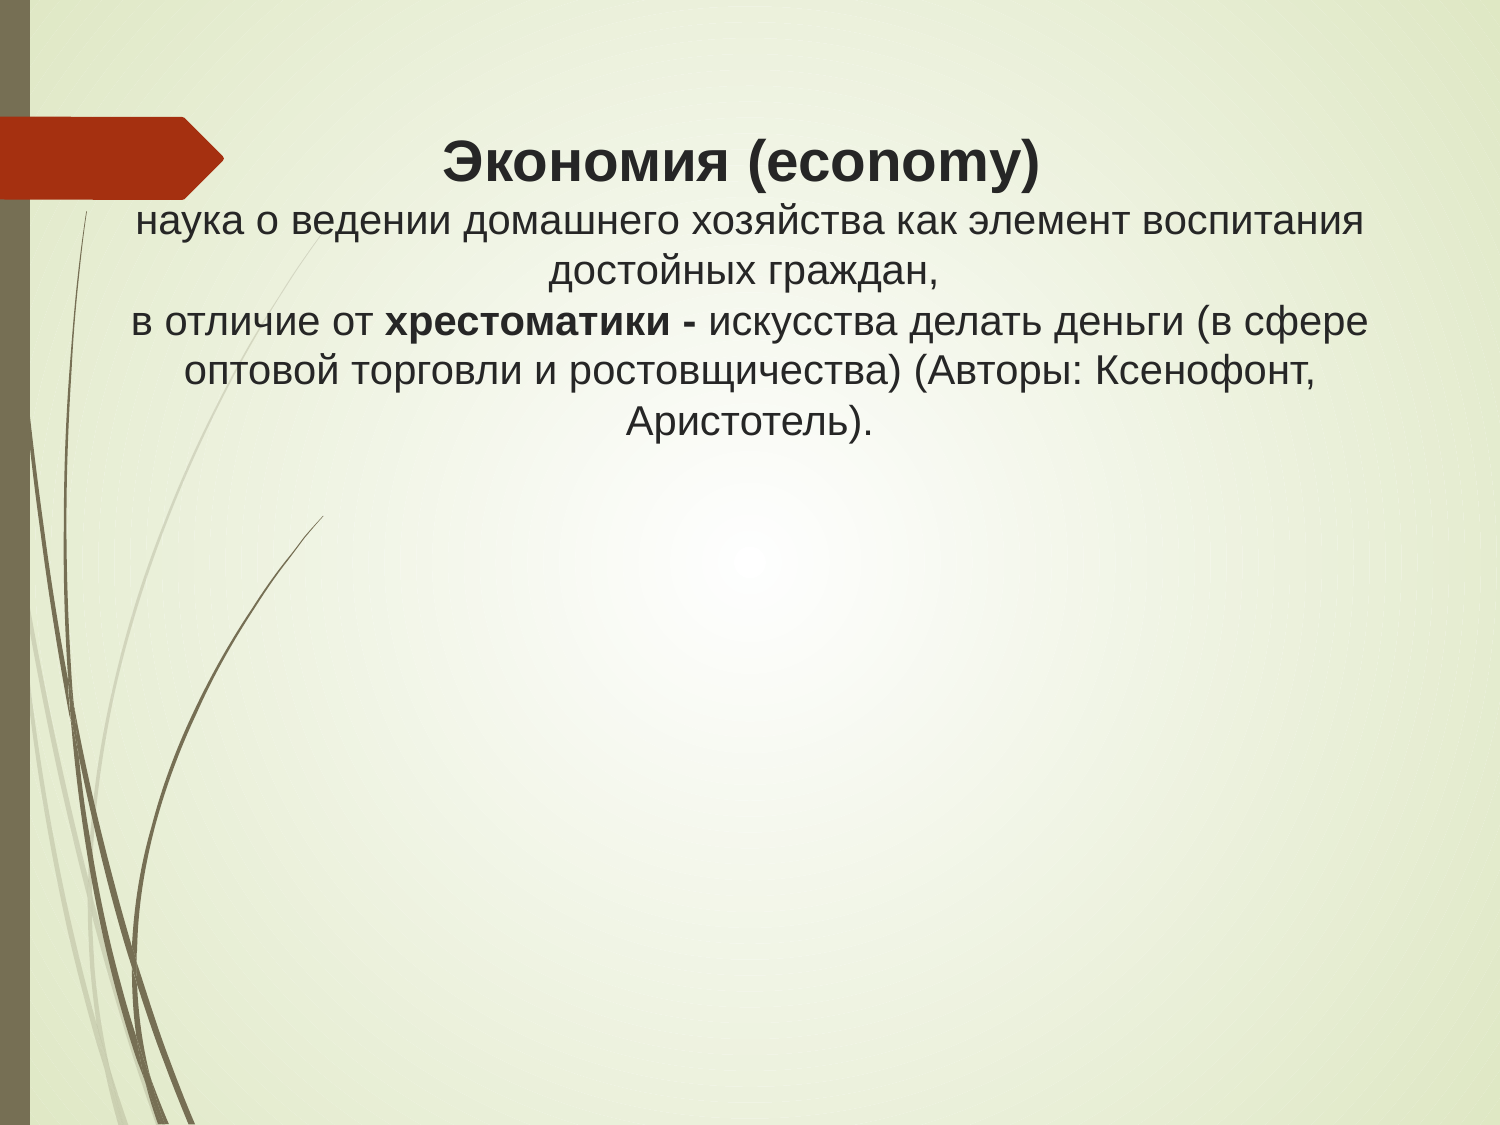

# Экономия (есоnomу) наука о ведении домашнего хозяйства как элемент воспитания достойных граждан, в отличие от хрестоматики - искусства делать деньги (в сфере оптовой торговли и ростовщичества) (Авторы: Ксенофонт, Аристотель).